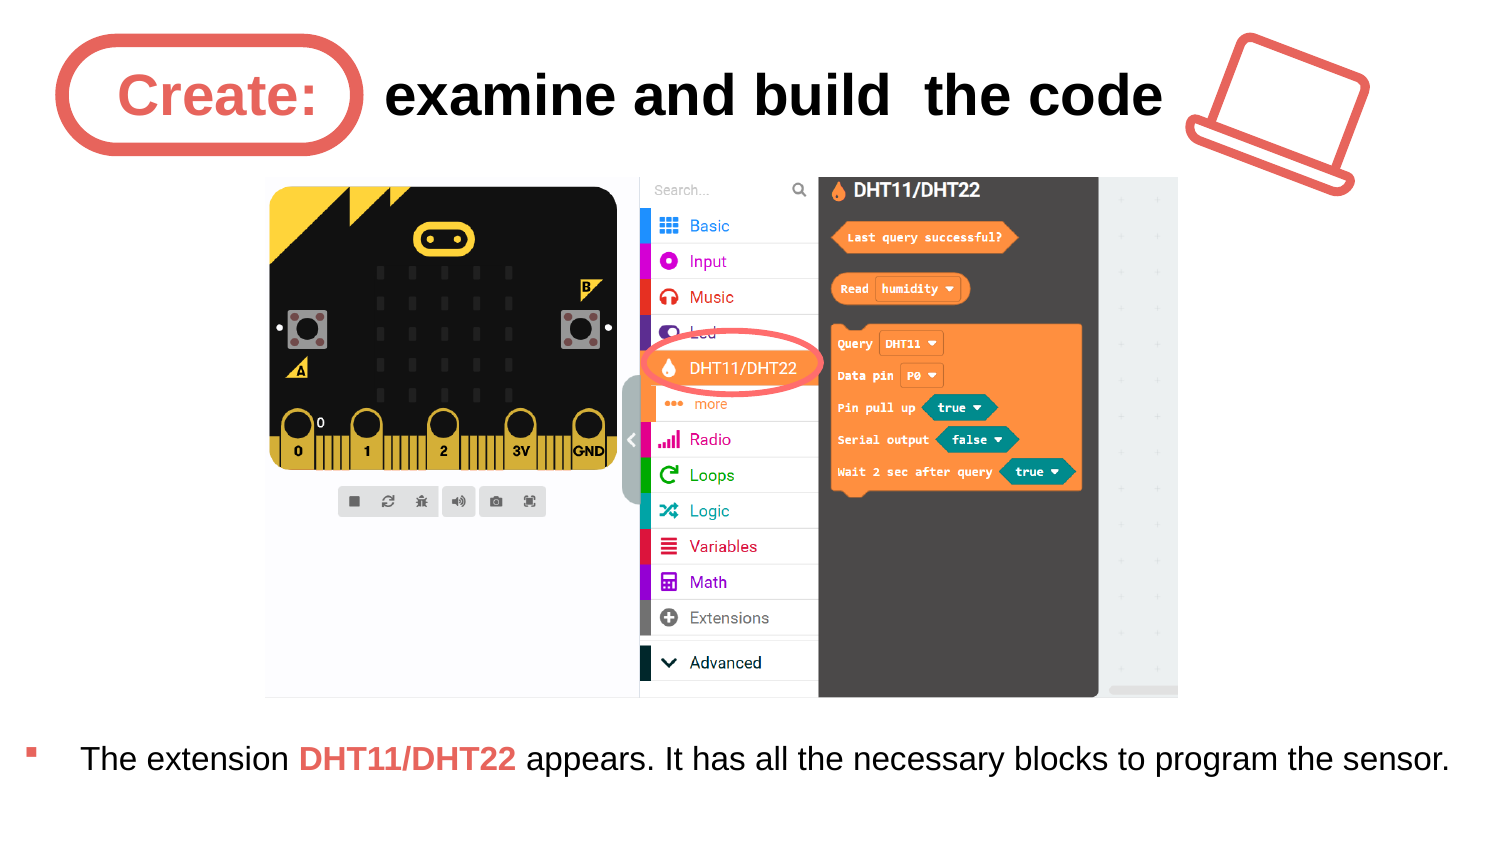

# Create: examine and build the code
The extension DHT11/DHT22 appears. It has all the necessary blocks to program the sensor.